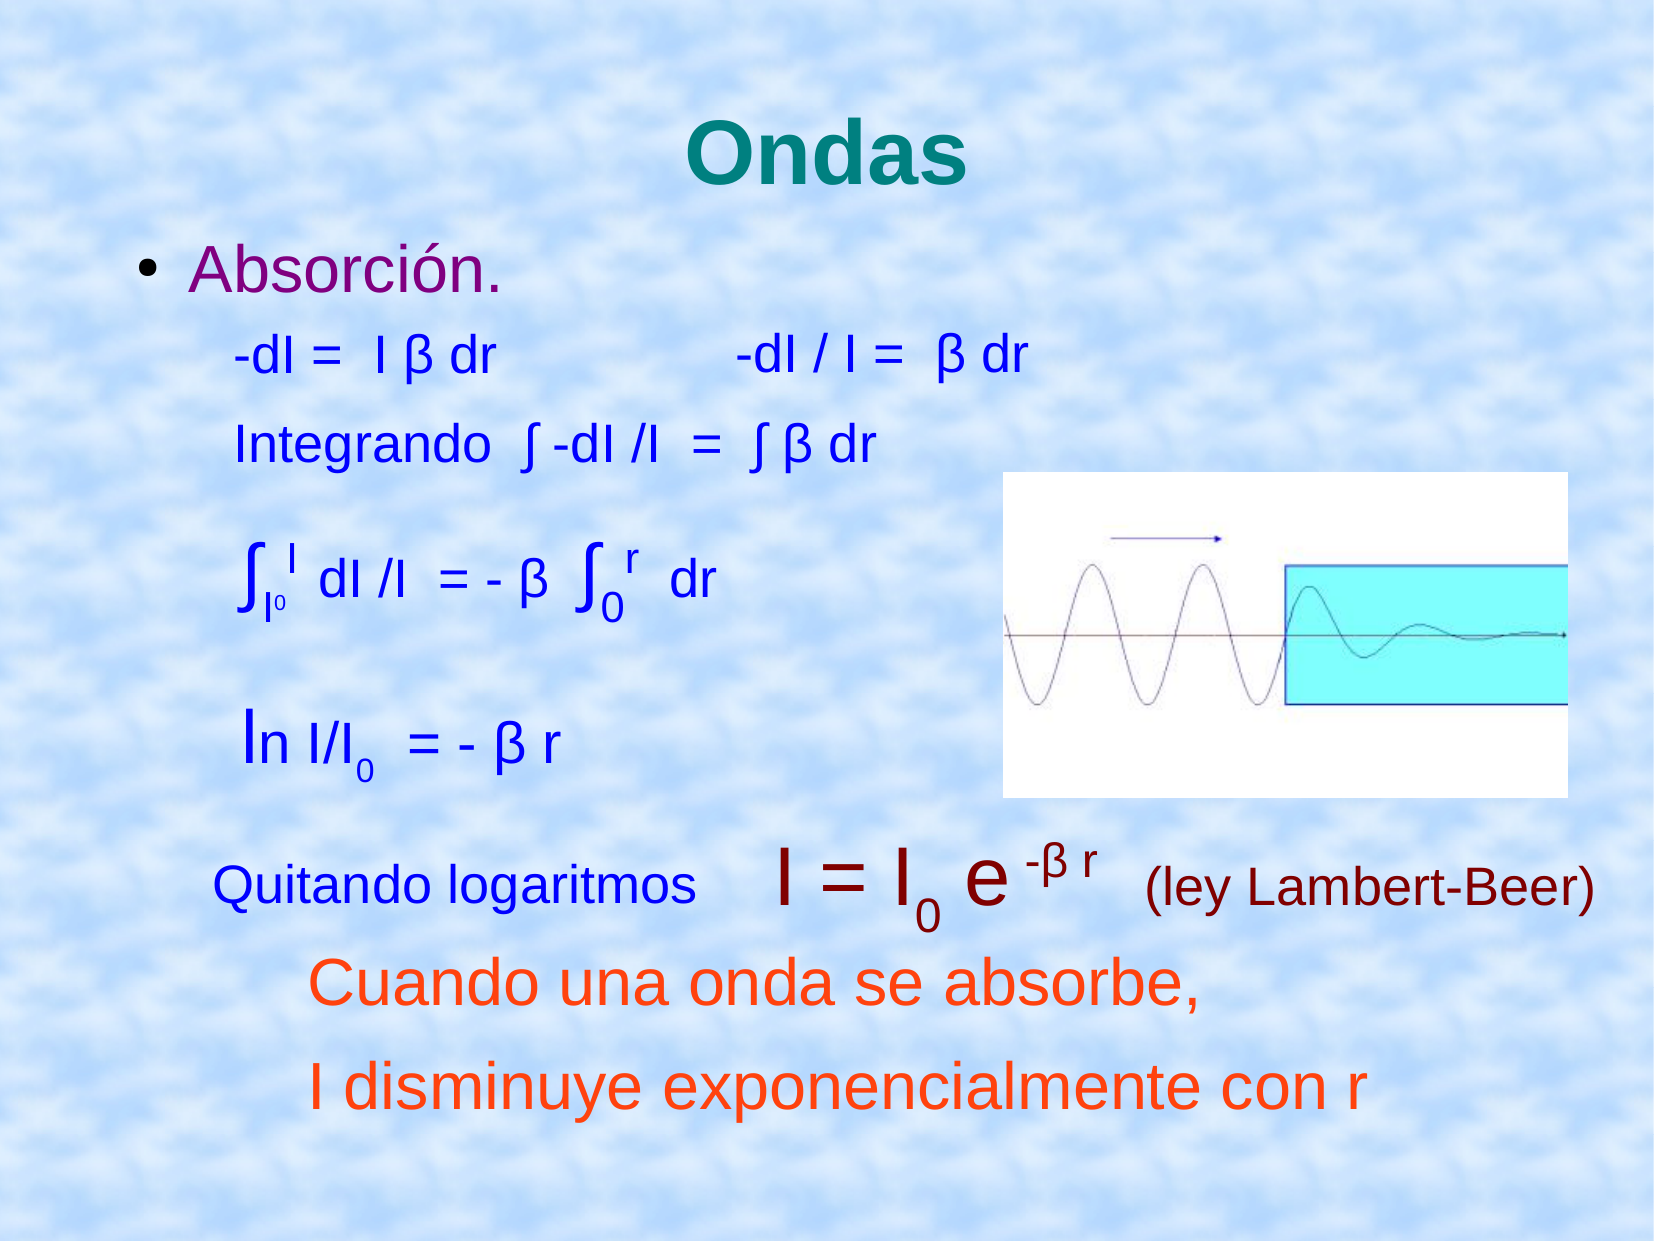

# Ondas
Absorción.
 -dI / I = β dr
 -dI = I β dr
 Integrando ∫ -dI /I = ∫ β dr
 ∫I0I dI /I = - β ∫0r dr
 ln I/I0 = - β r
 I = I0 e -β r (ley Lambert-Beer)
 Quitando logaritmos
Cuando una onda se absorbe,
I disminuye exponencialmente con r